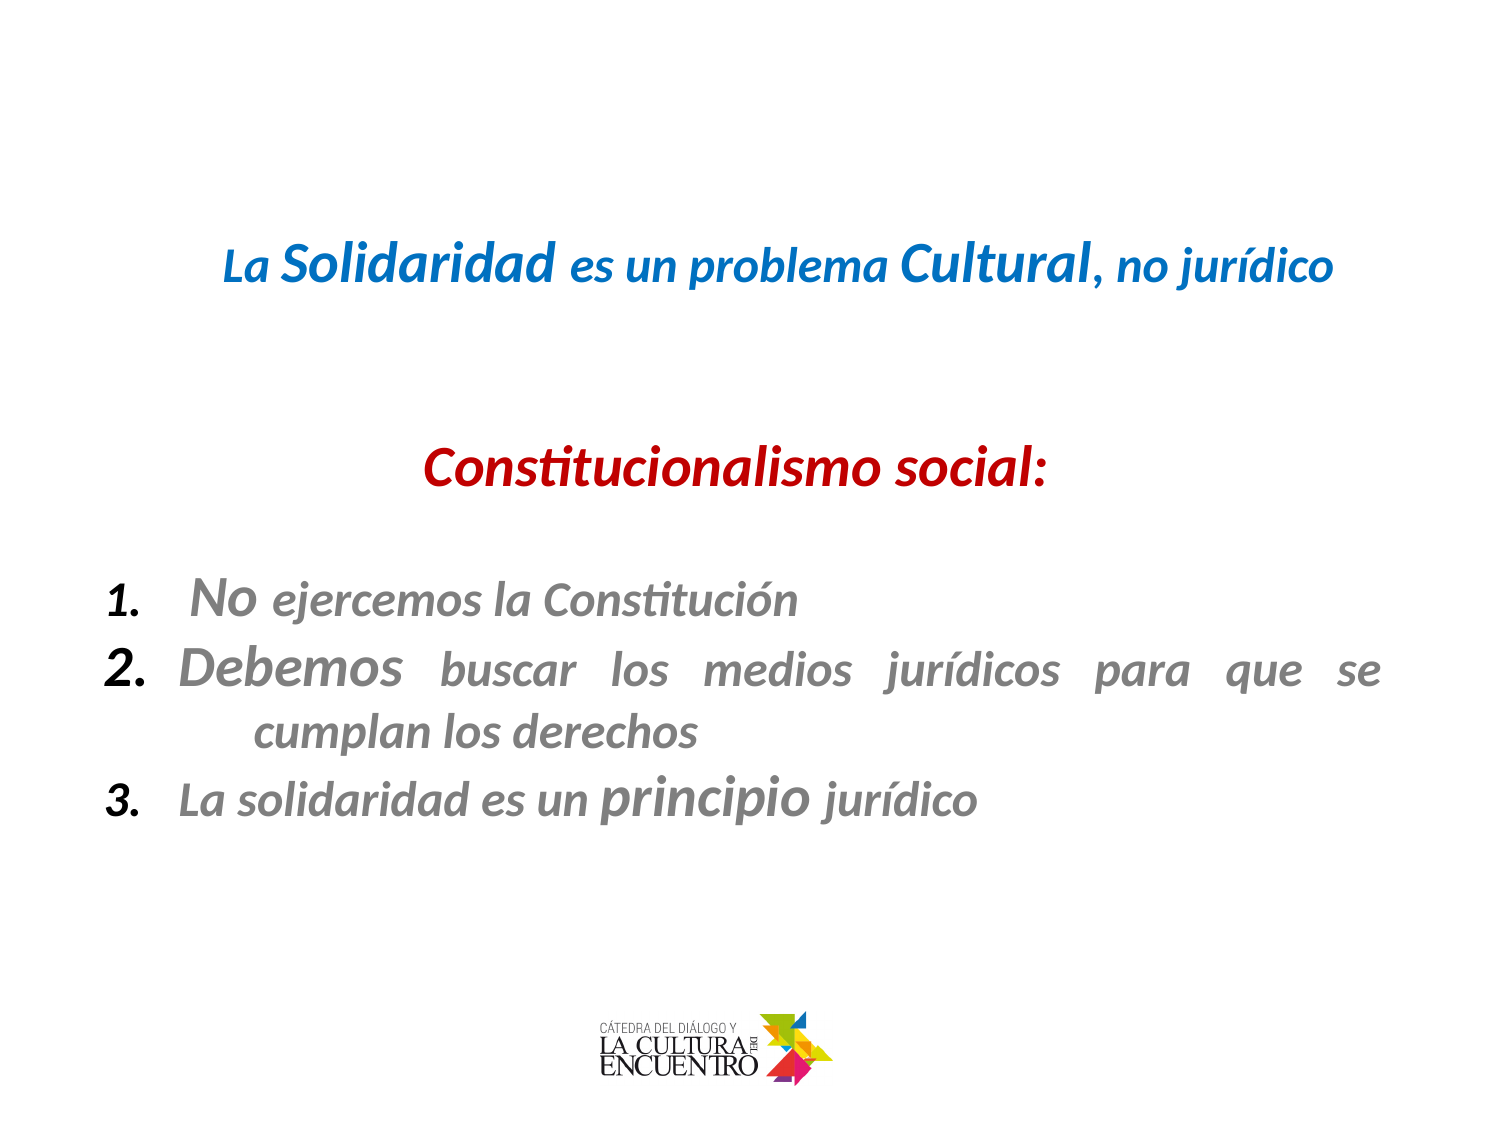

La Solidaridad es un problema Cultural, no jurídico
Constitucionalismo social:
 No ejercemos la Constitución
Debemos buscar los medios jurídicos para que se cumplan los derechos
La solidaridad es un principio jurídico